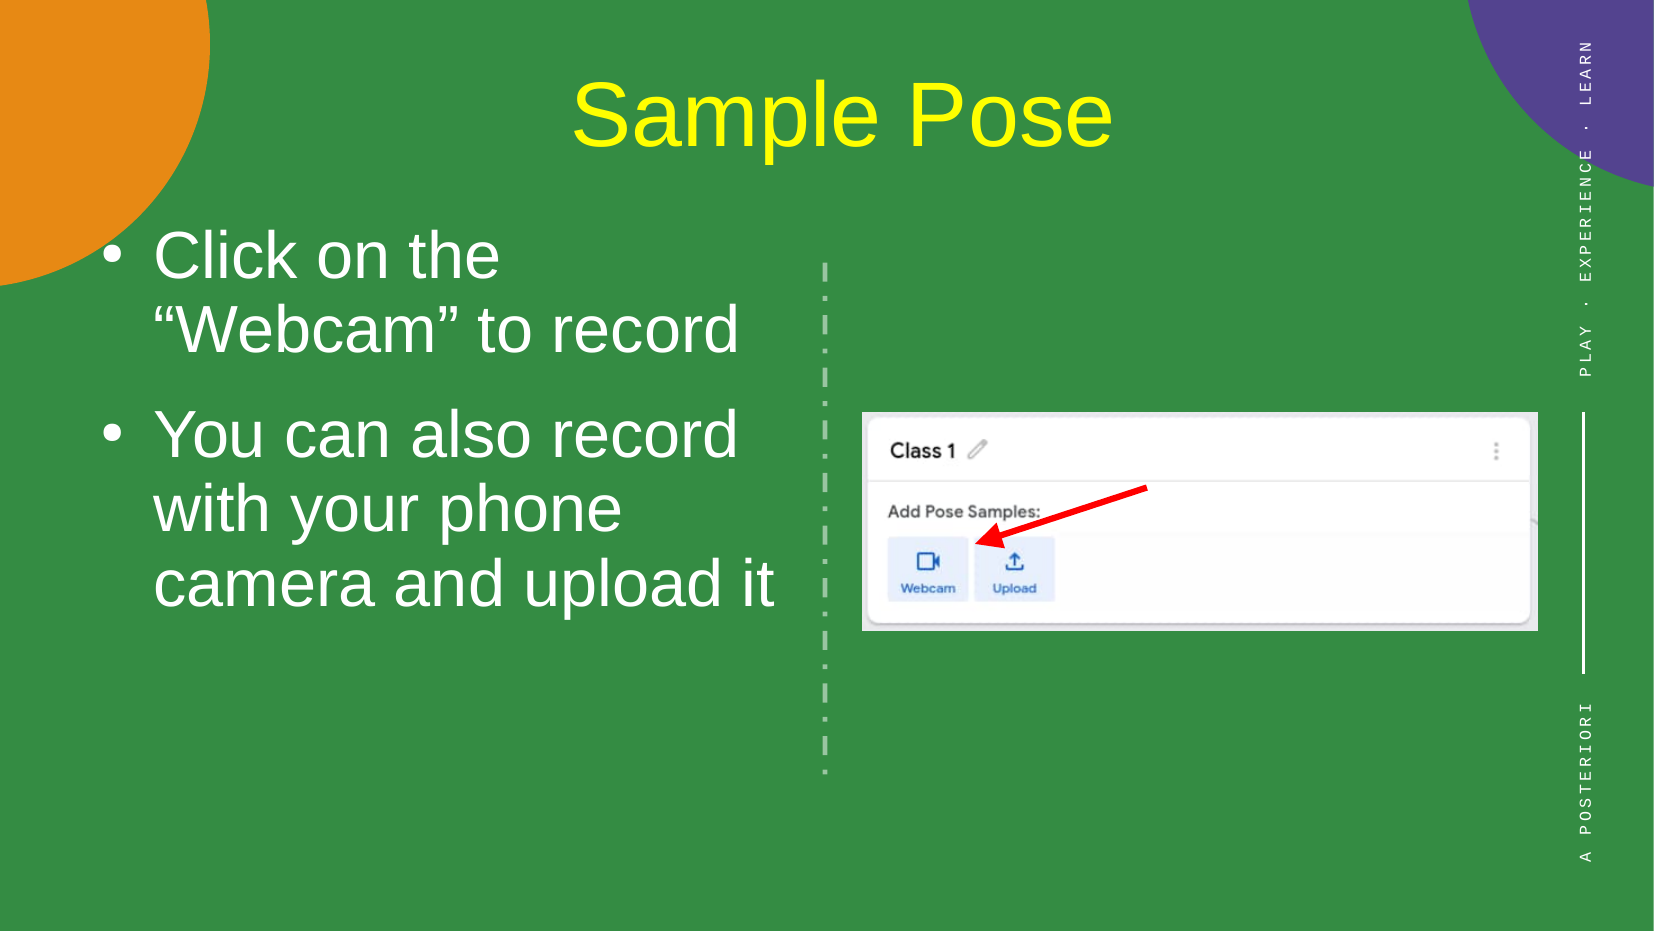

# Sample Pose
Click on the “Webcam” to record
You can also record with your phone camera and upload it